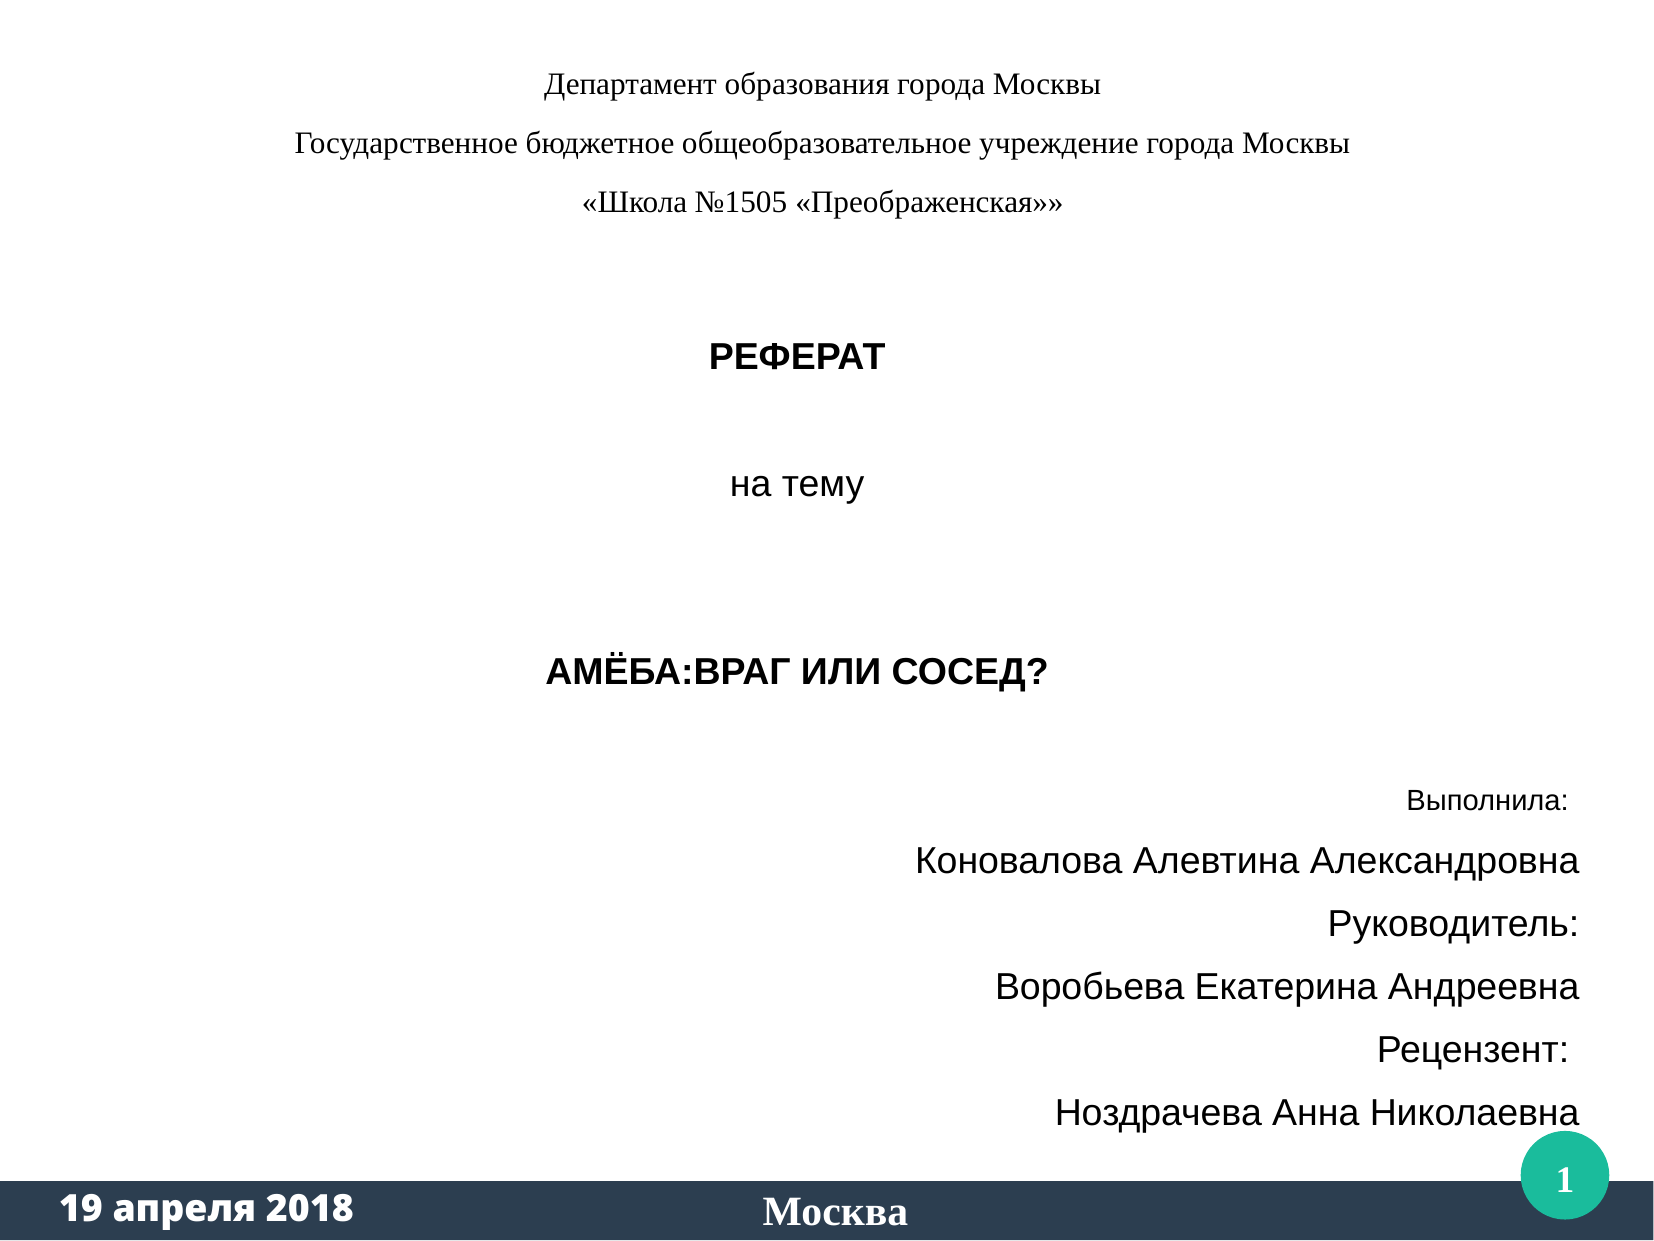

Департамент образования города Москвы
Государственное бюджетное общеобразовательное учреждение города Москвы
«Школа №1505 «Преображенская»»
 РЕФЕРАТ
на тему
АМЁБА:ВРАГ ИЛИ СОСЕД?
Выполнила:
Коновалова Алевтина Александровна
Руководитель:
Воробьева Екатерина Андреевна
Рецензент:
Ноздрачева Анна Николаевна
1
Москва